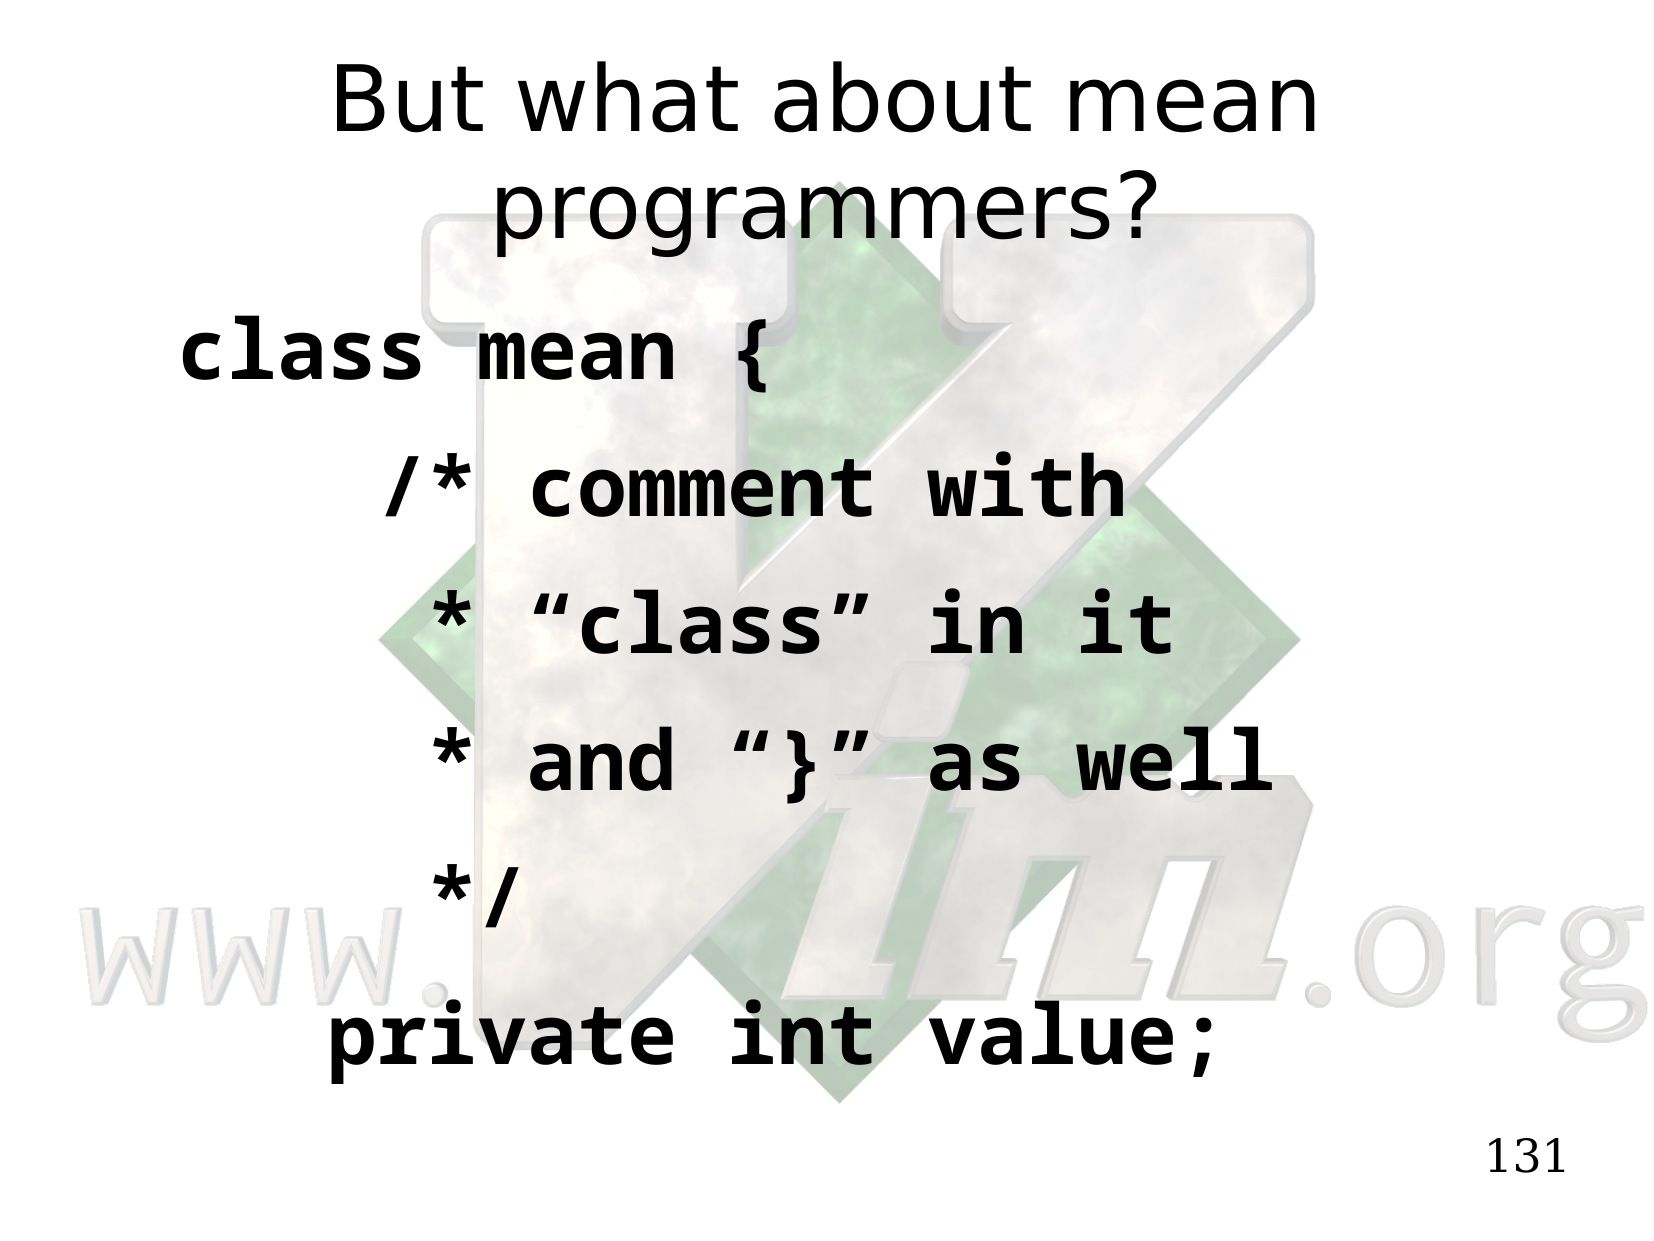

# But what about mean programmers?
class mean {
 /* comment with
 * “class” in it
 * and “}” as well
 */
 private int value;
131